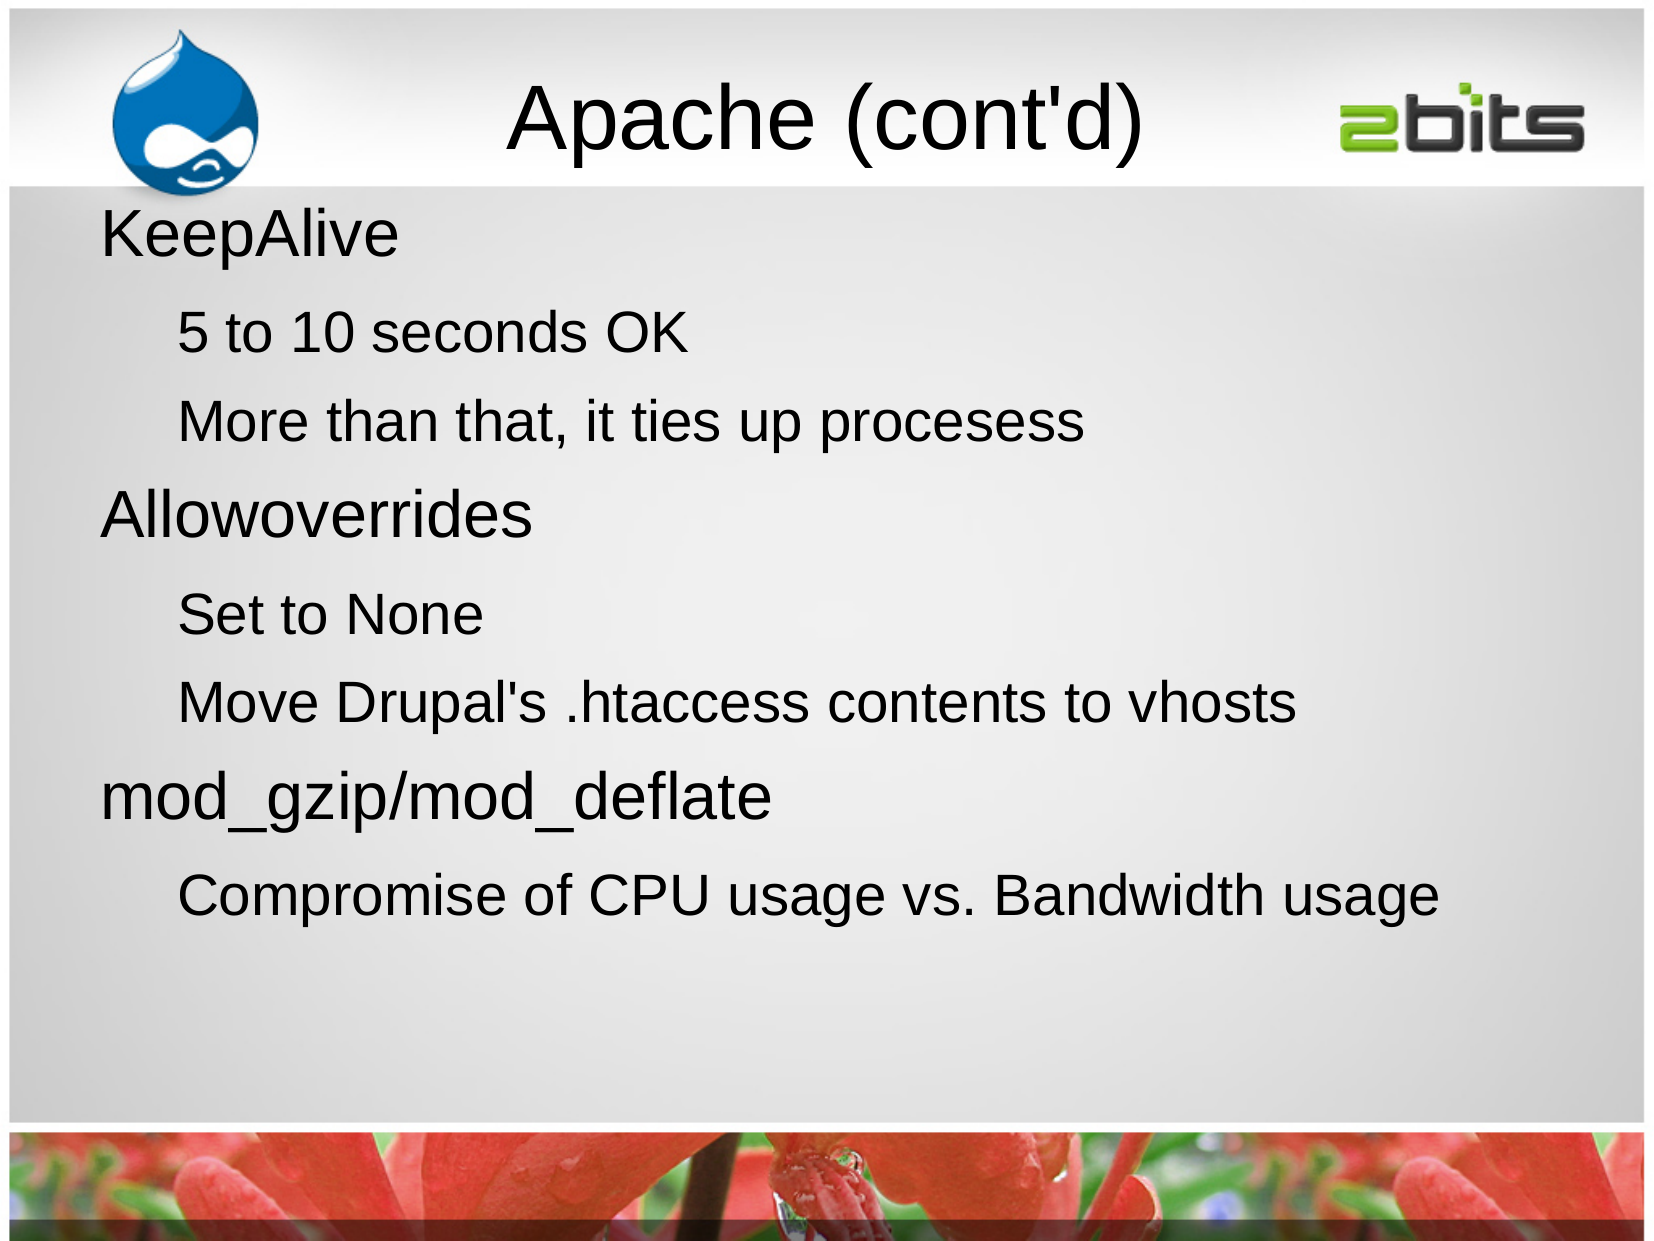

# Apache (cont'd)
KeepAlive
5 to 10 seconds OK
More than that, it ties up procesess
Allowoverrides
Set to None
Move Drupal's .htaccess contents to vhosts
mod_gzip/mod_deflate
Compromise of CPU usage vs. Bandwidth usage